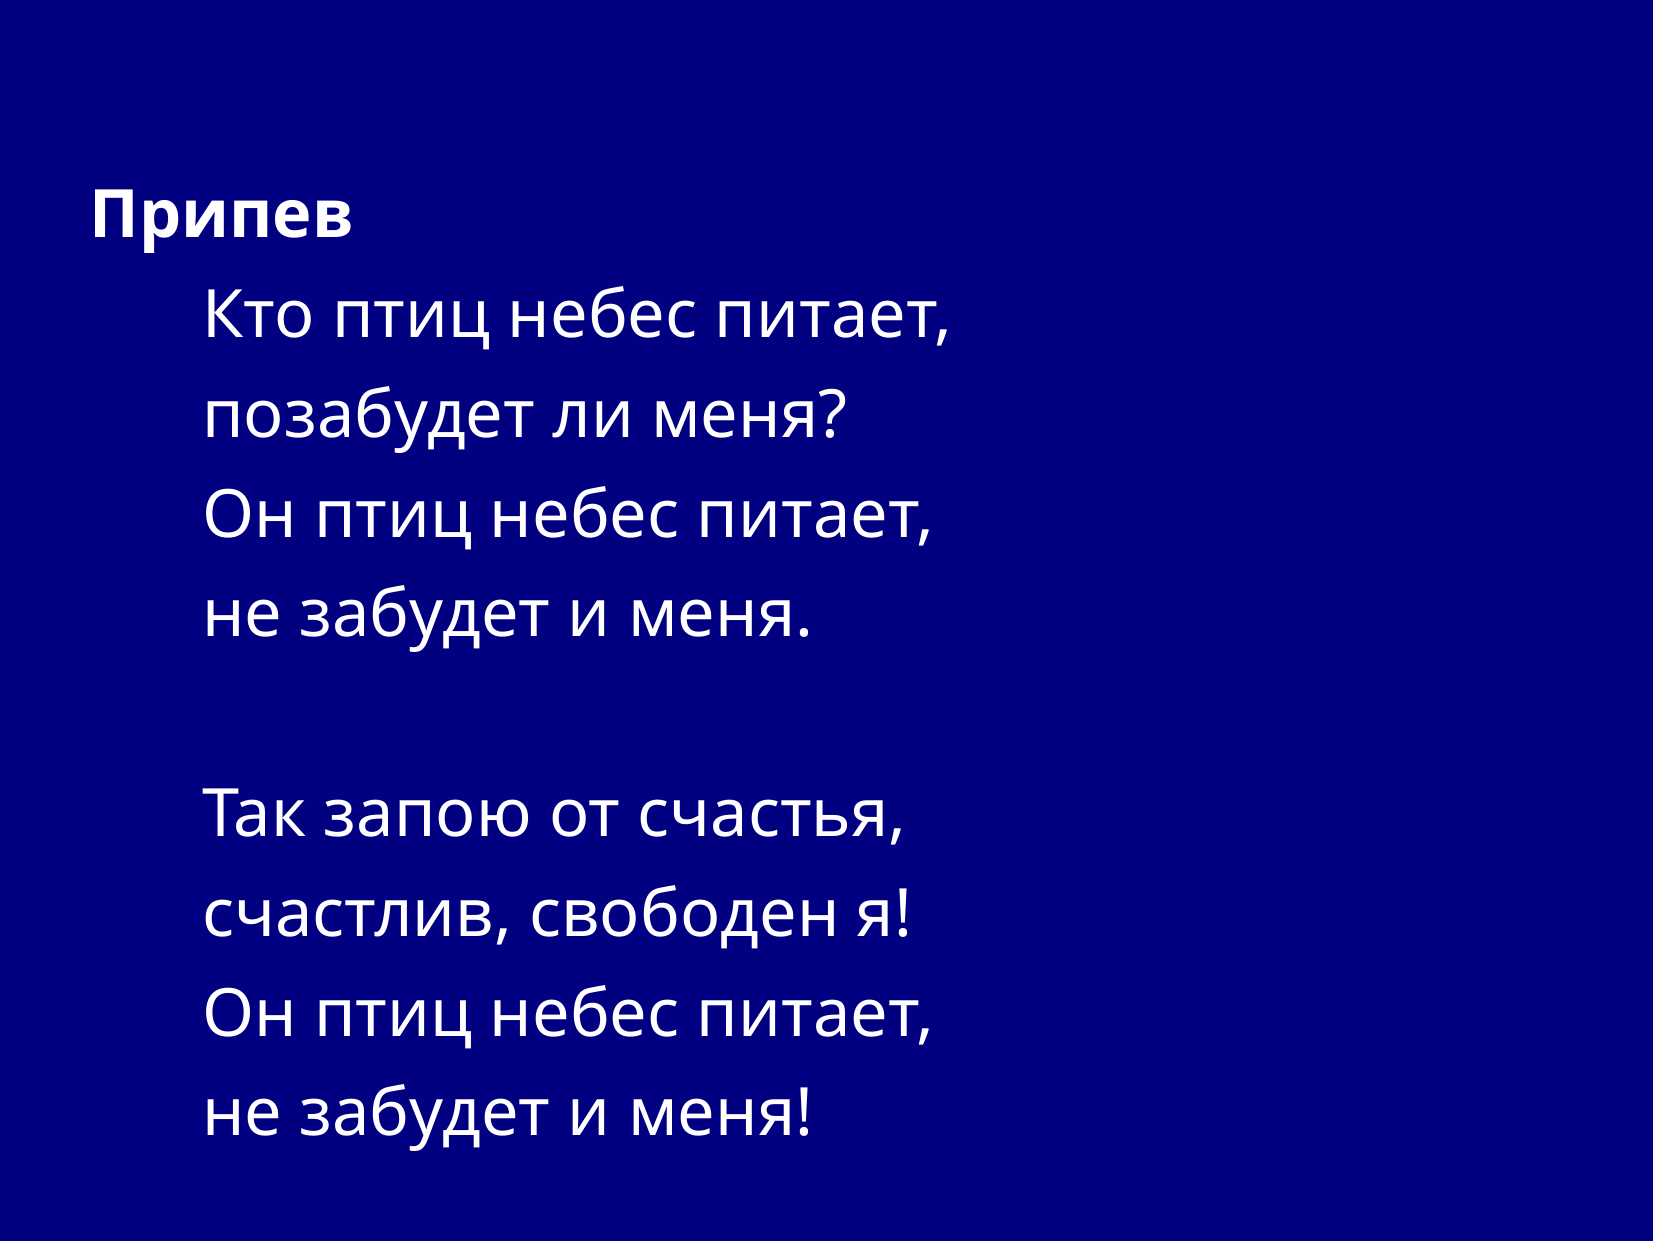

Припев
	Кто птиц небес питает,
	позабудет ли меня?
	Он птиц небес питает,
	не забудет и меня.
	Так запою от счастья,
	счастлив, свободен я!
	Он птиц небес питает,
	не забудет и меня!